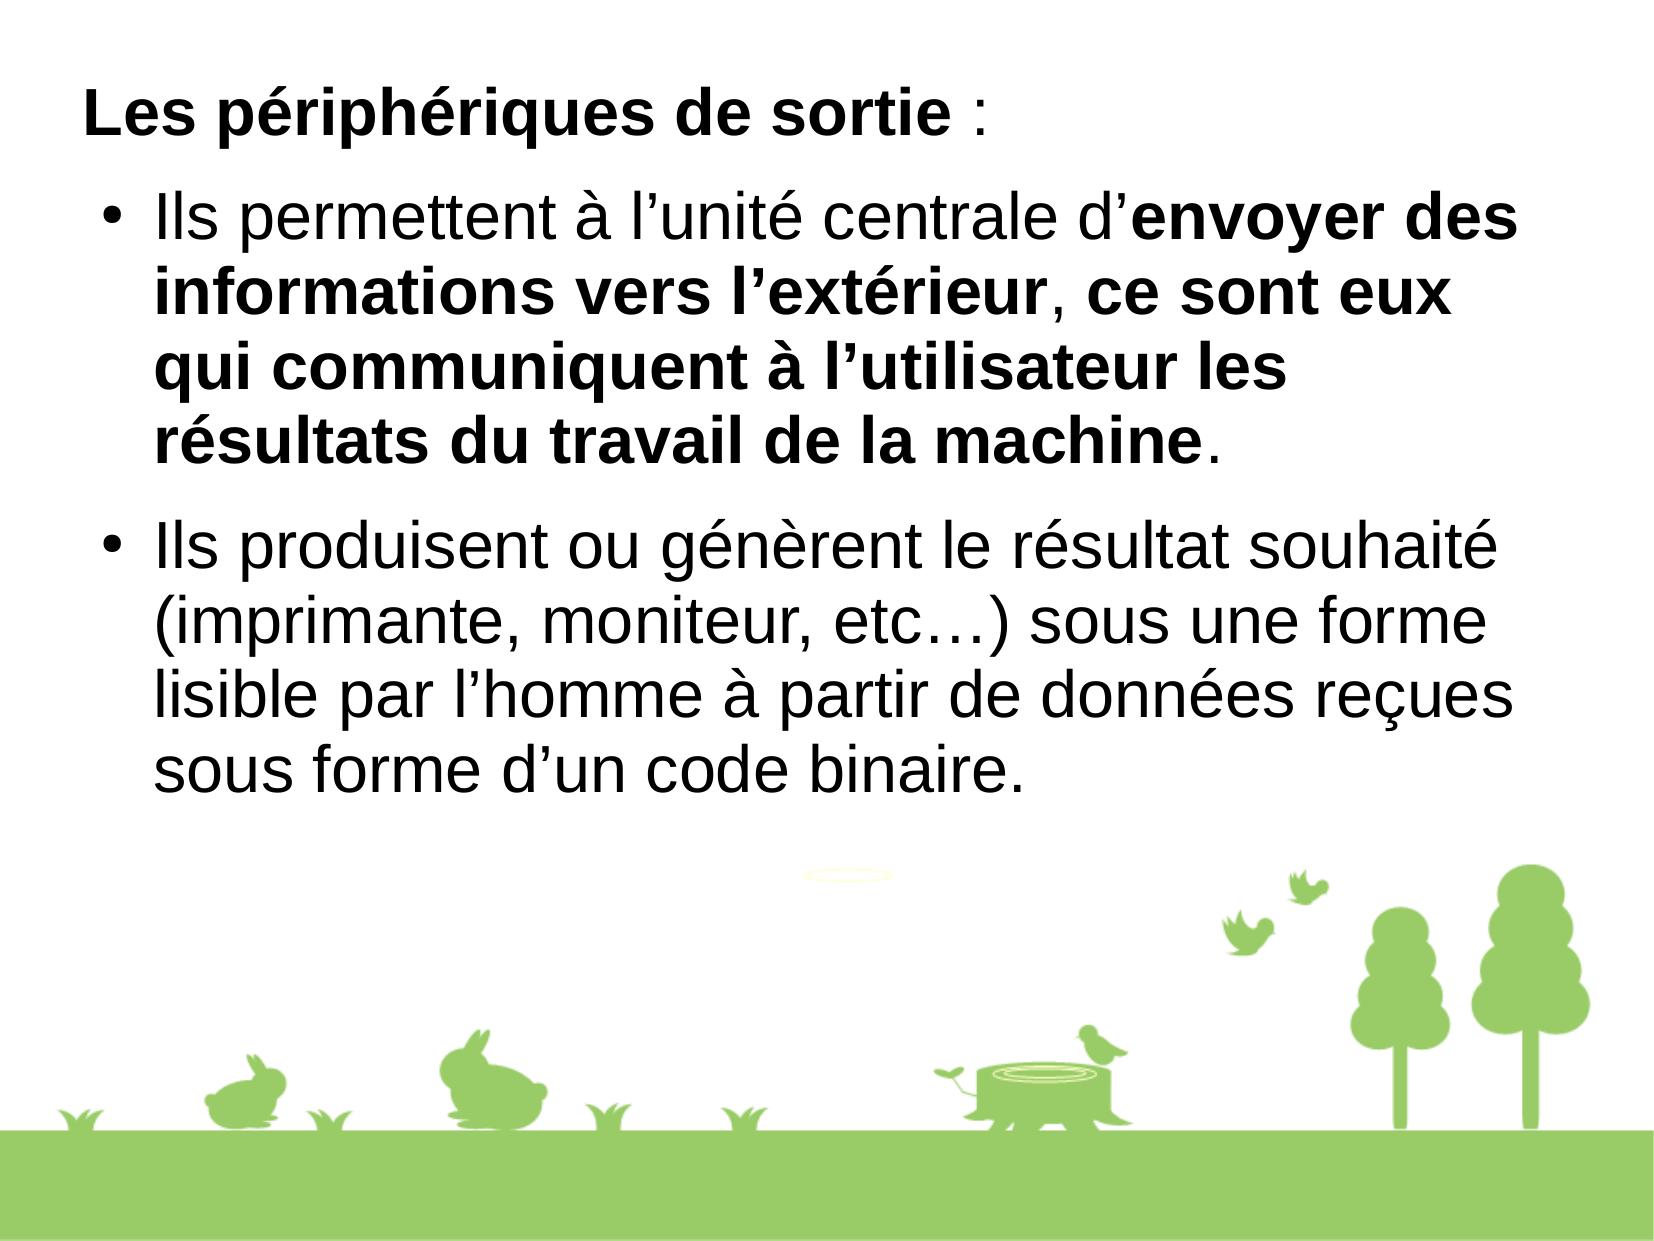

# Les périphériques de sortie :
Ils permettent à l’unité centrale d’envoyer des informations vers l’extérieur, ce sont eux qui communiquent à l’utilisateur les résultats du travail de la machine.
Ils produisent ou génèrent le résultat souhaité (imprimante, moniteur, etc…) sous une forme lisible par l’homme à partir de données reçues sous forme d’un code binaire.